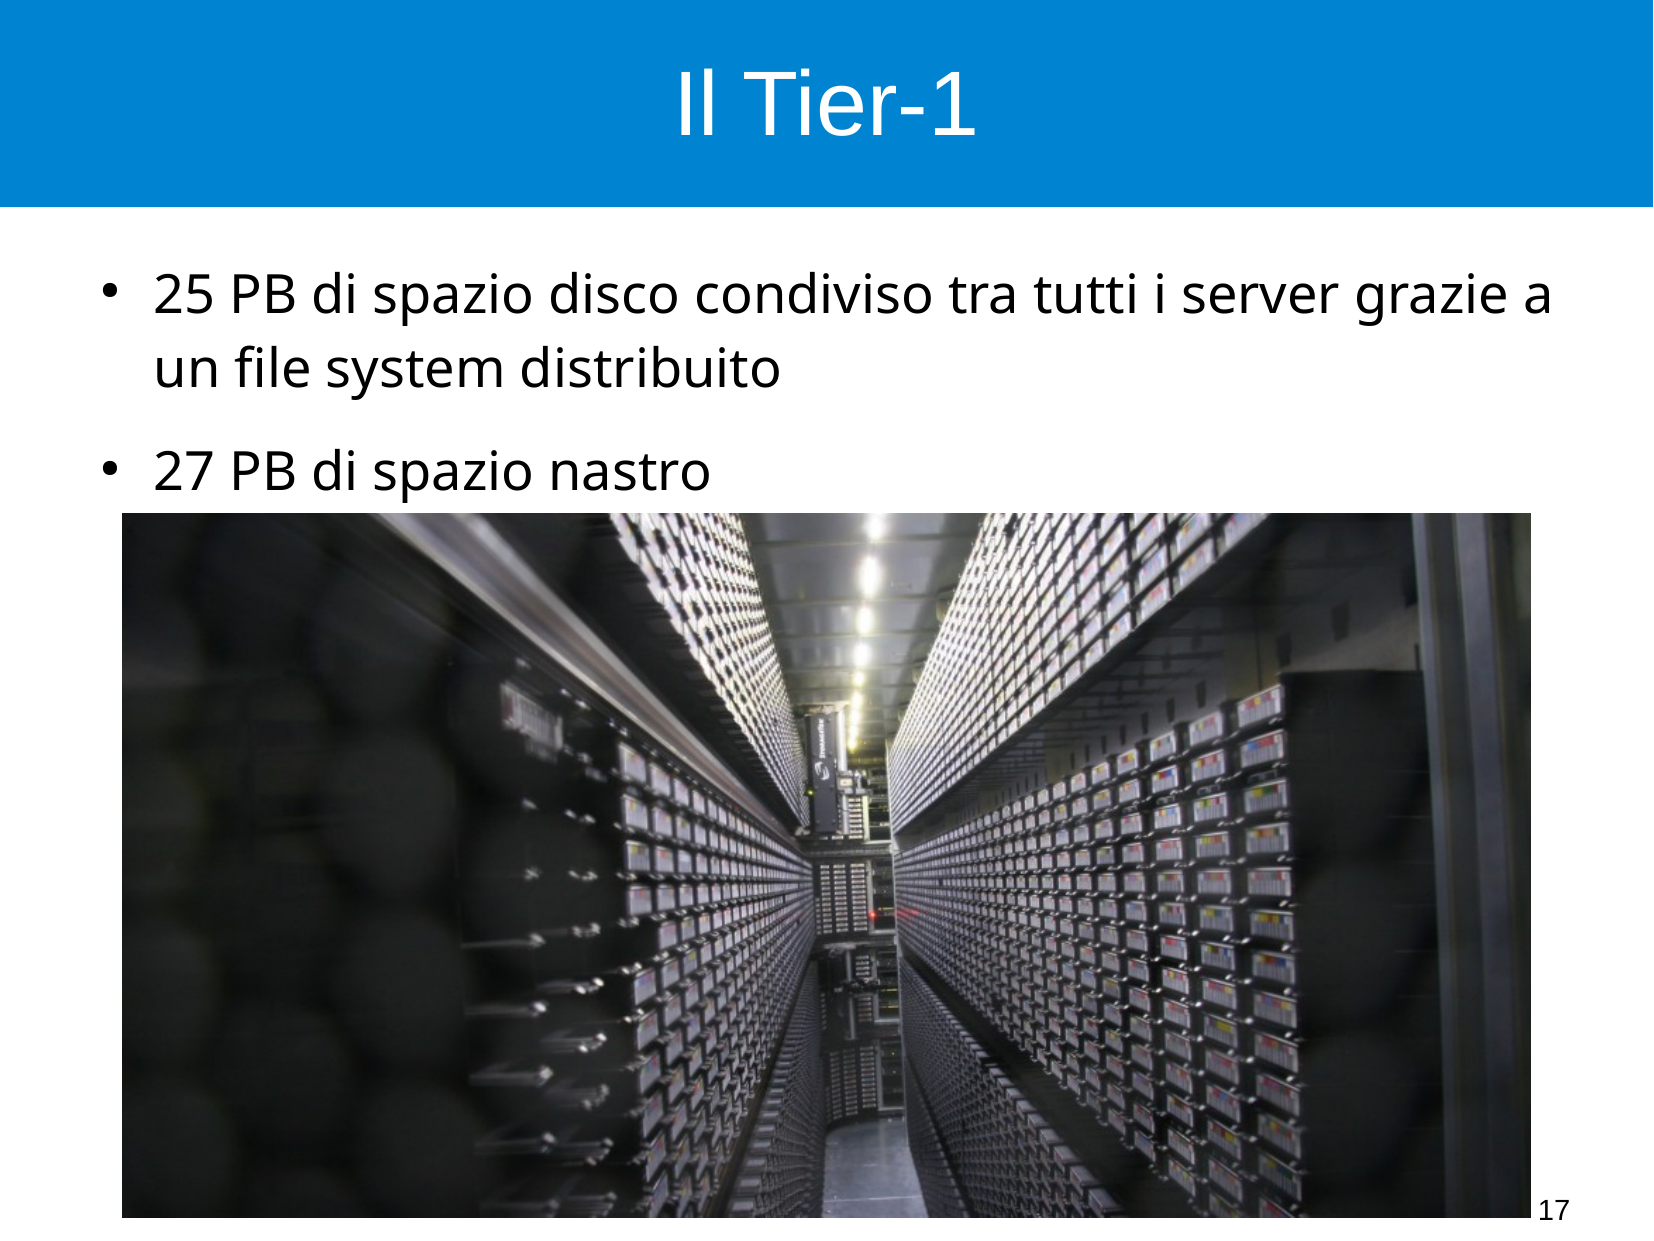

# Il Tier-1
25 PB di spazio disco condiviso tra tutti i server grazie a un file system distribuito
27 PB di spazio nastro
17